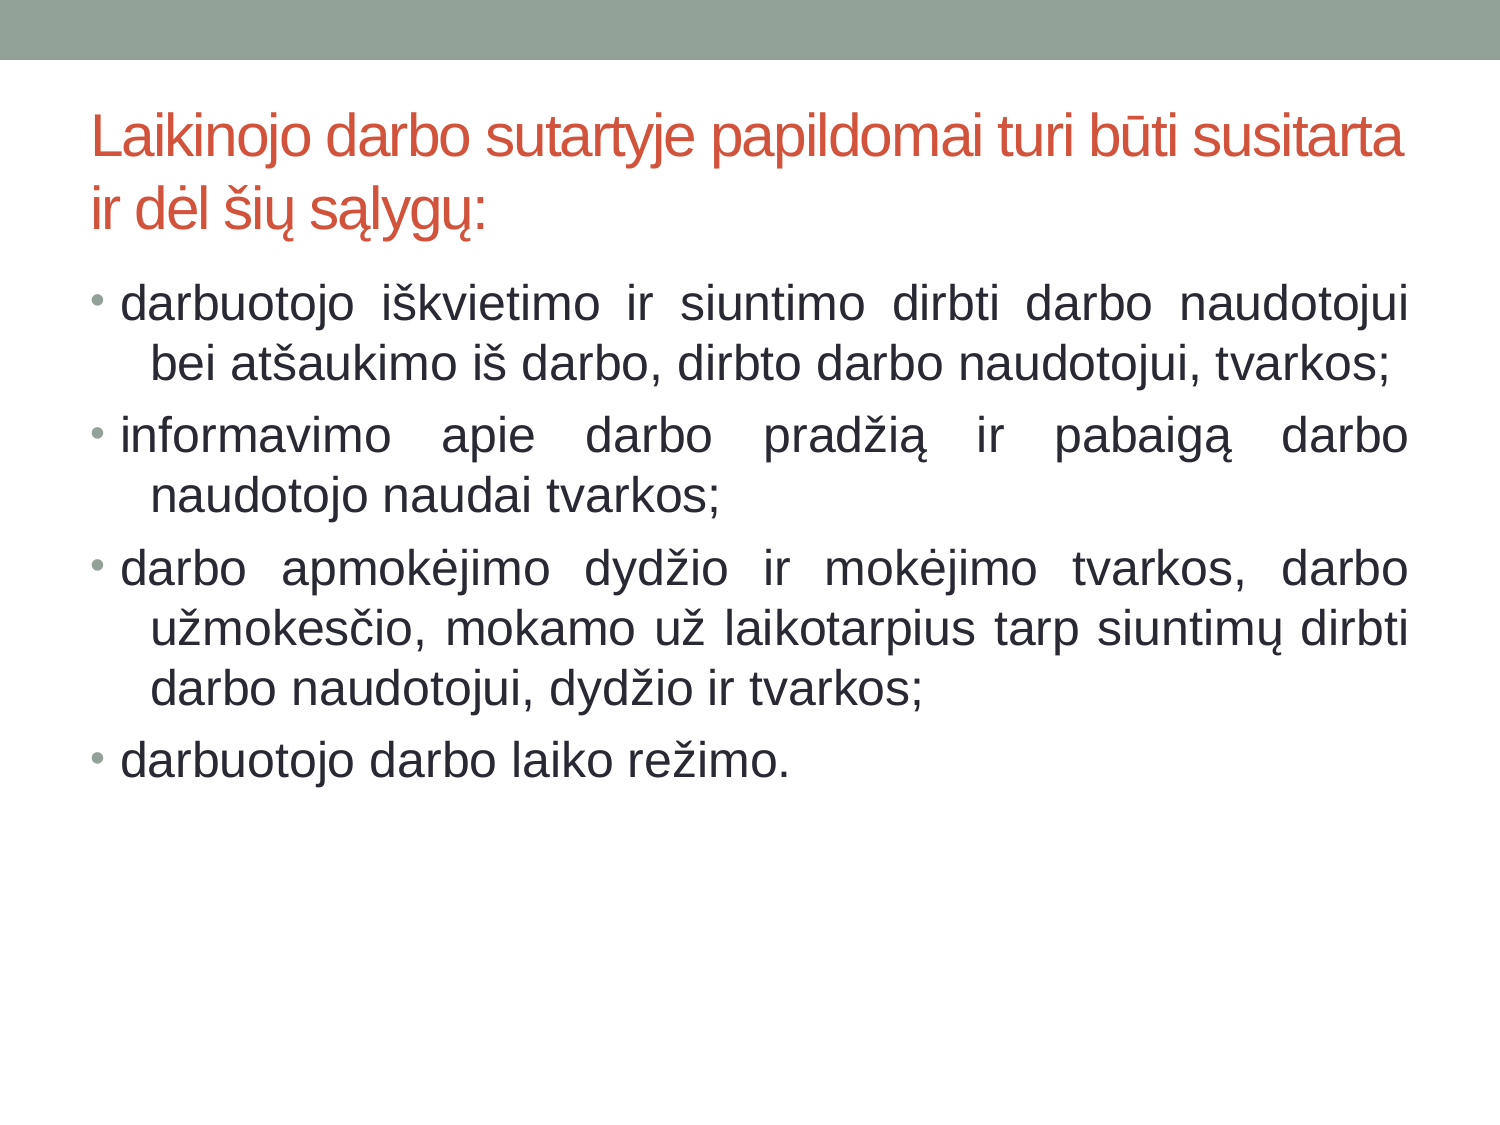

# Laikinojo darbo sutartyje papildomai turi būti susitarta ir dėl šių sąlygų:
darbuotojo iškvietimo ir siuntimo dirbti darbo naudotojui bei atšaukimo iš darbo, dirbto darbo naudotojui, tvarkos;
informavimo apie darbo pradžią ir pabaigą darbo naudotojo naudai tvarkos;
darbo apmokėjimo dydžio ir mokėjimo tvarkos, darbo užmokesčio, mokamo už laikotarpius tarp siuntimų dirbti darbo naudotojui, dydžio ir tvarkos;
darbuotojo darbo laiko režimo.